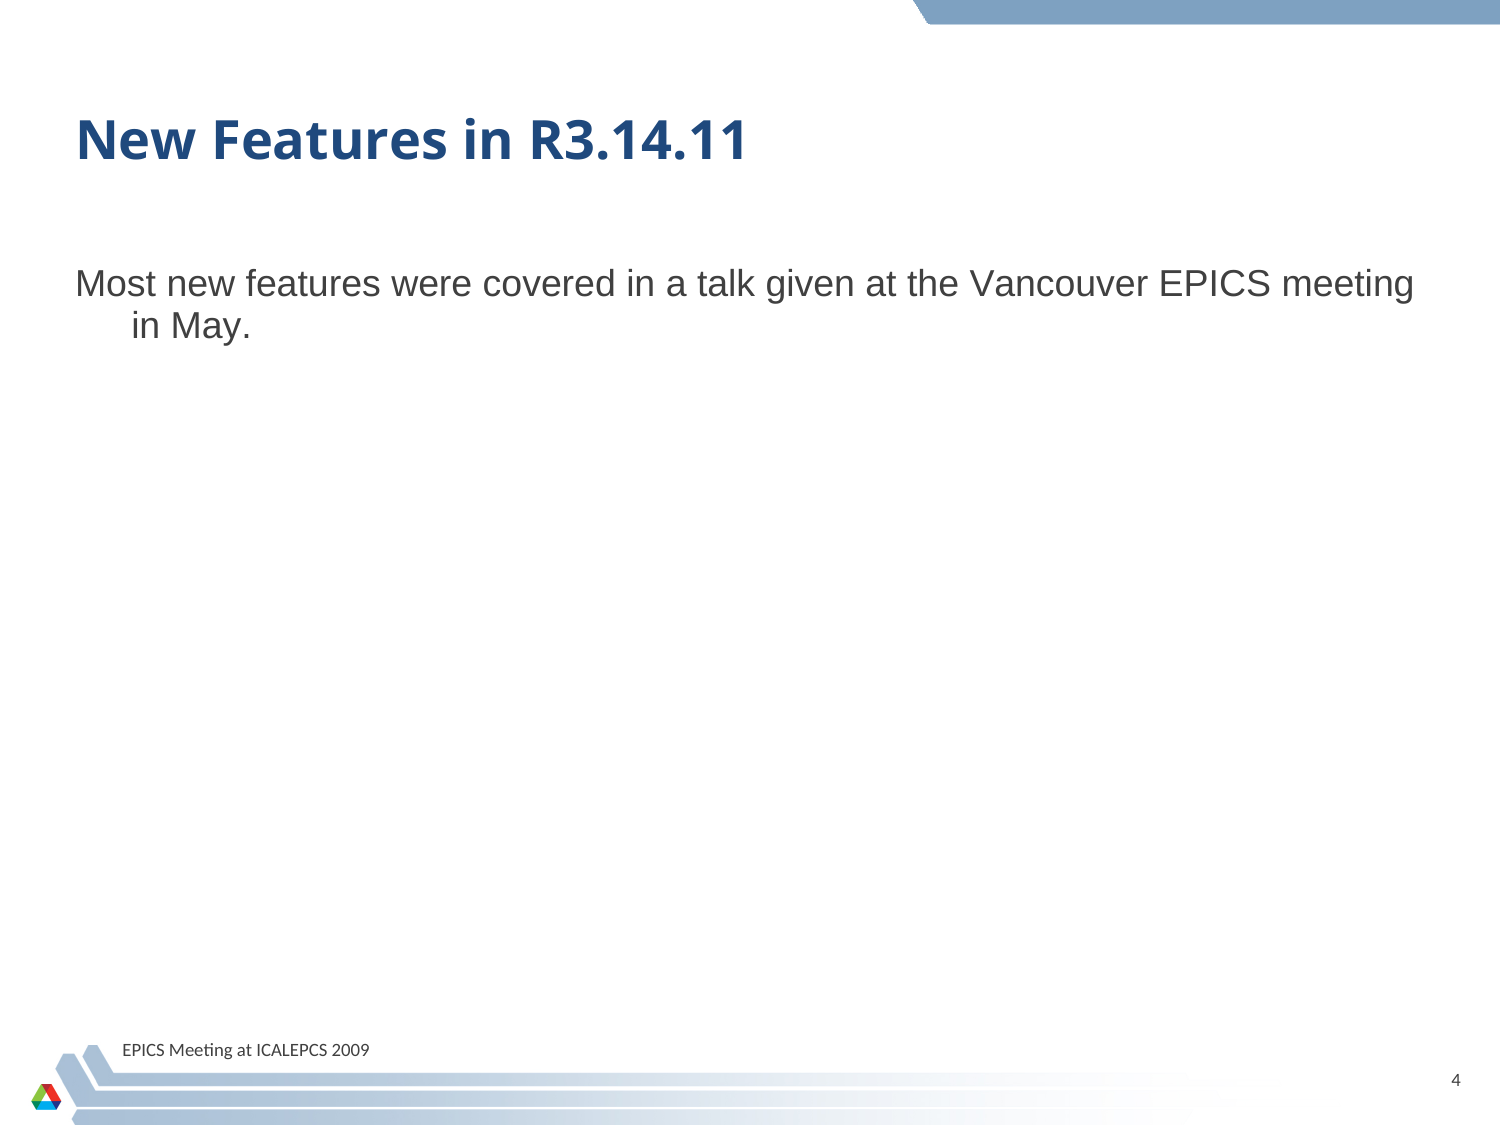

# New Features in R3.14.11
Most new features were covered in a talk given at the Vancouver EPICS meeting in May.
EPICS Meeting at ICALEPCS 2009
4